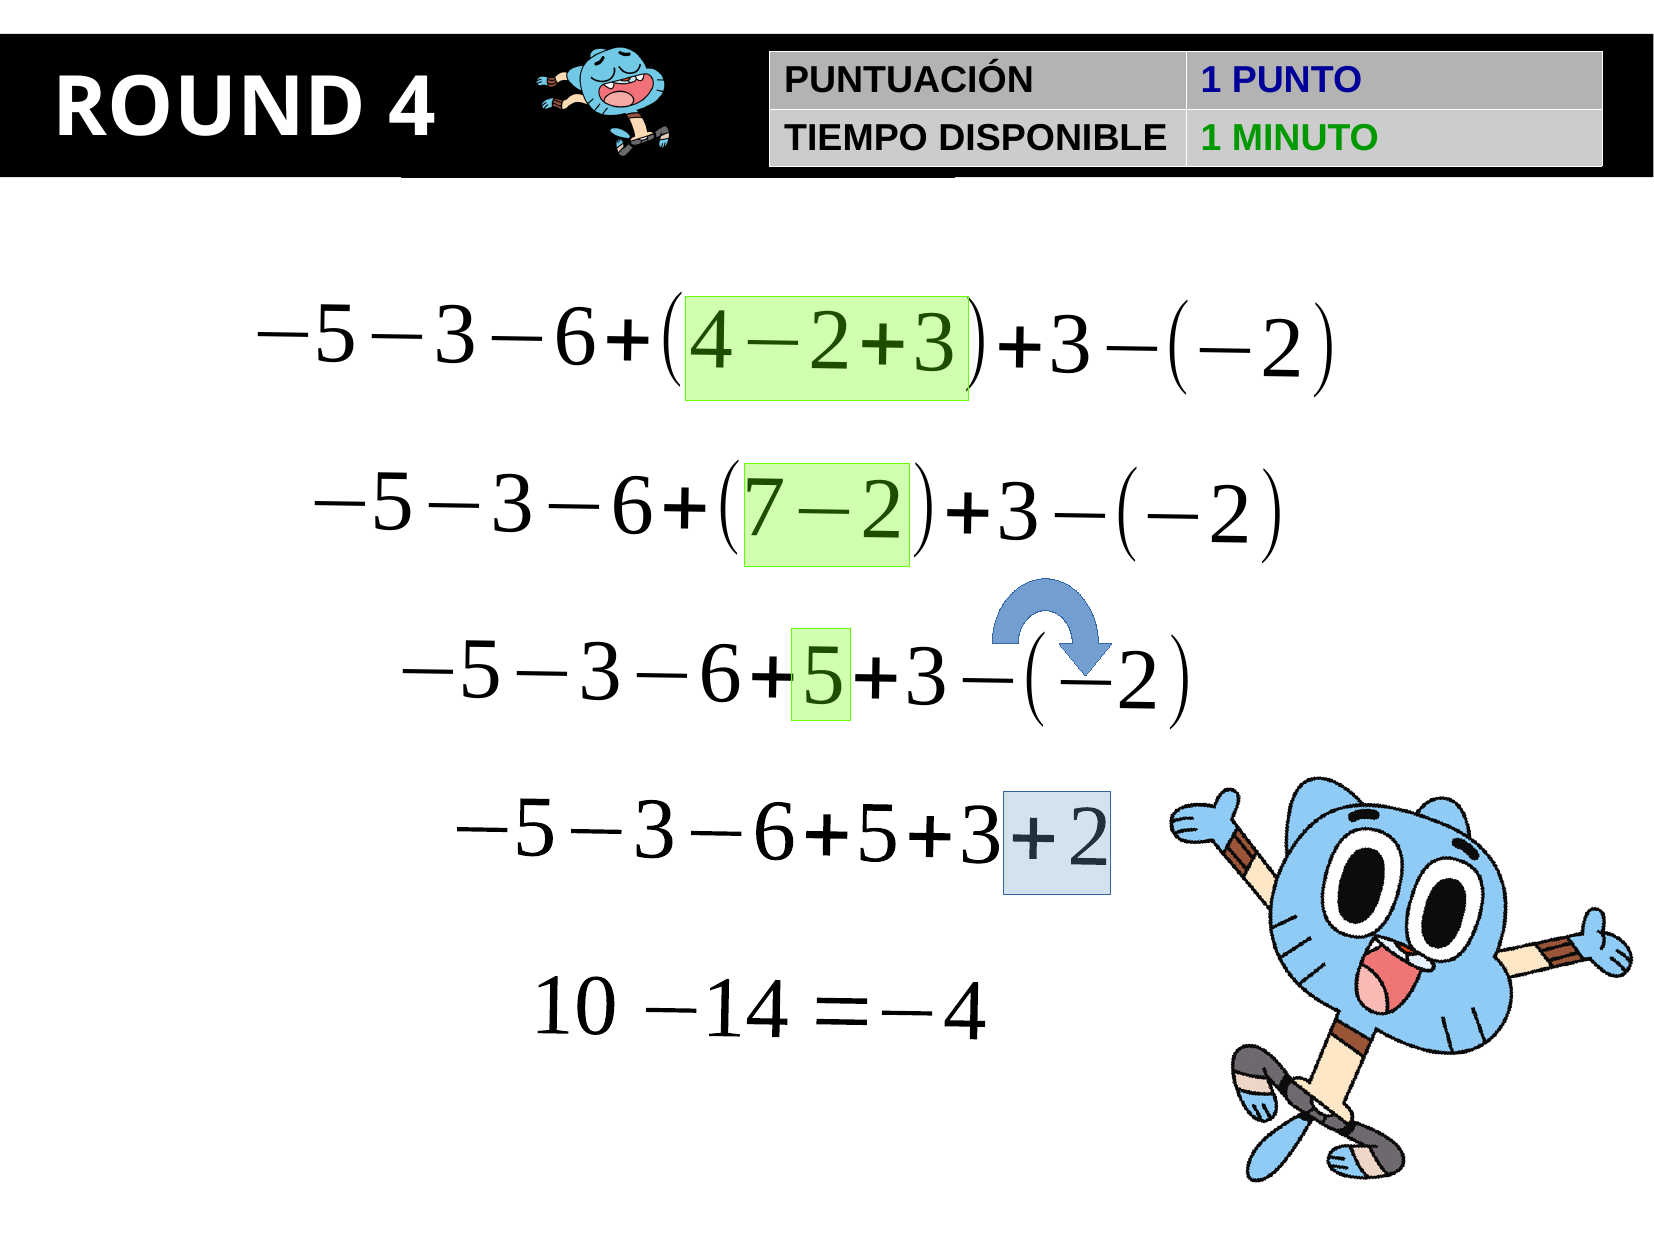

#
ROUND 4
| PUNTUACIÓN | 1 PUNTO |
| --- | --- |
| TIEMPO DISPONIBLE | 1 MINUTO |